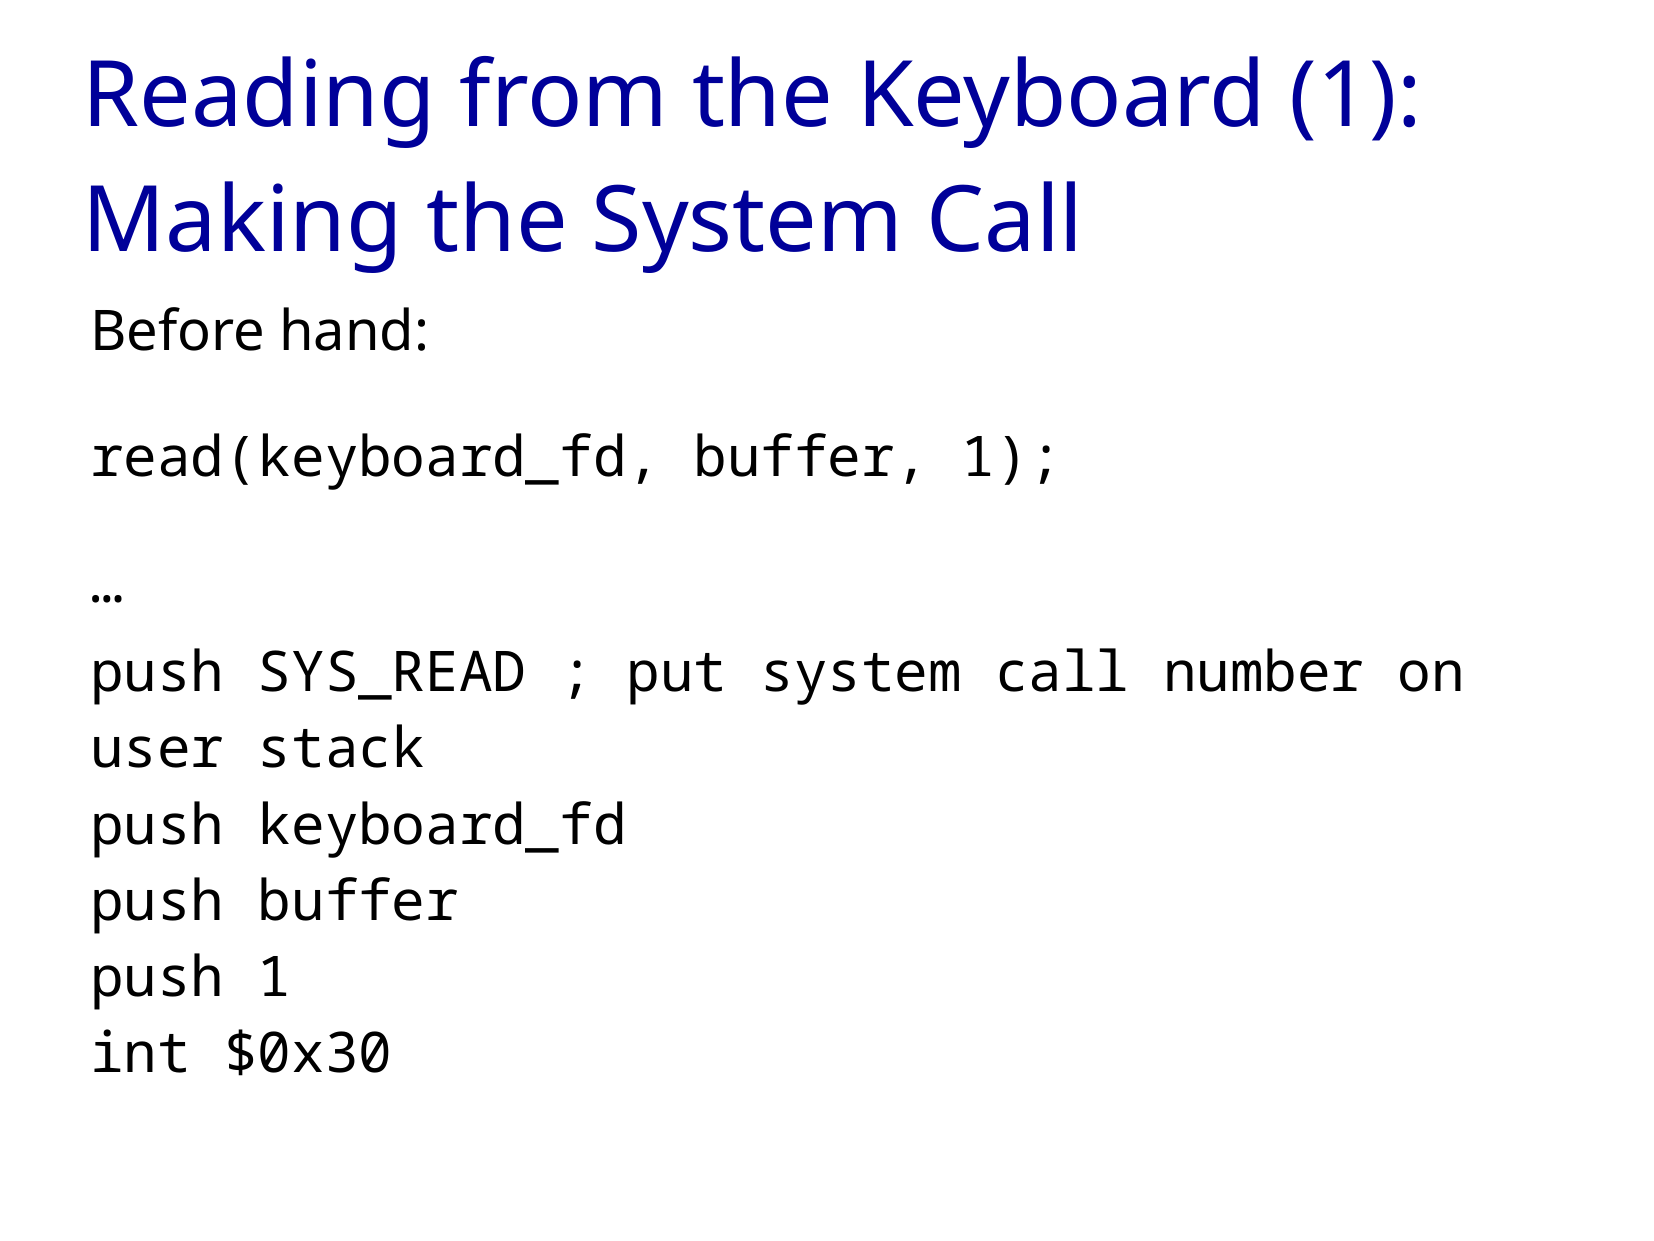

# Reading from the Keyboard (1): Making the System Call
Before hand:
read(keyboard_fd, buffer, 1);
…
push SYS_READ ; put system call number on user stack
push keyboard_fd
push buffer
push 1
int $0x30